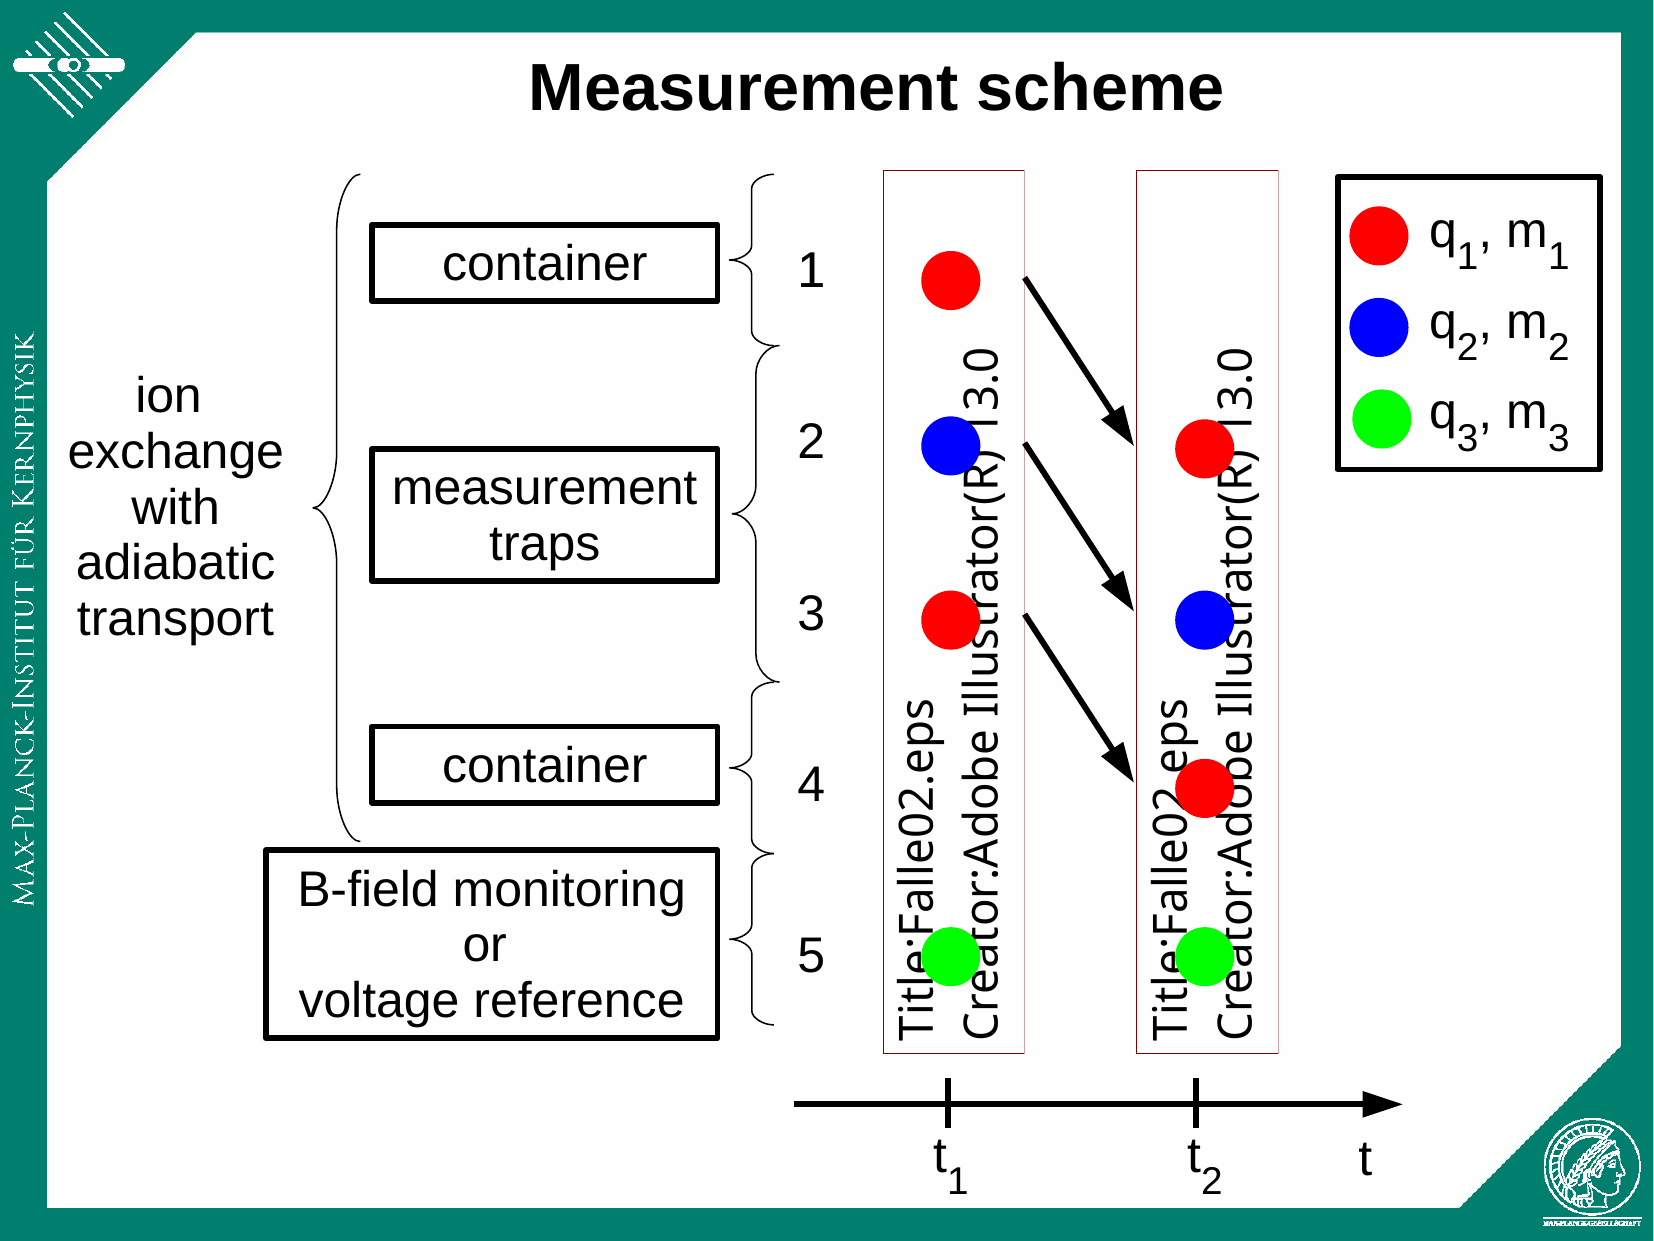

Measurement scheme
	q1, m1
	q2, m2
	q3, m3
container
1
1
2
3
4
5
ion
exchange
with
adiabatic
transport
measurement
traps
container
B-field monitoring
or
voltage reference
t1
t2
t